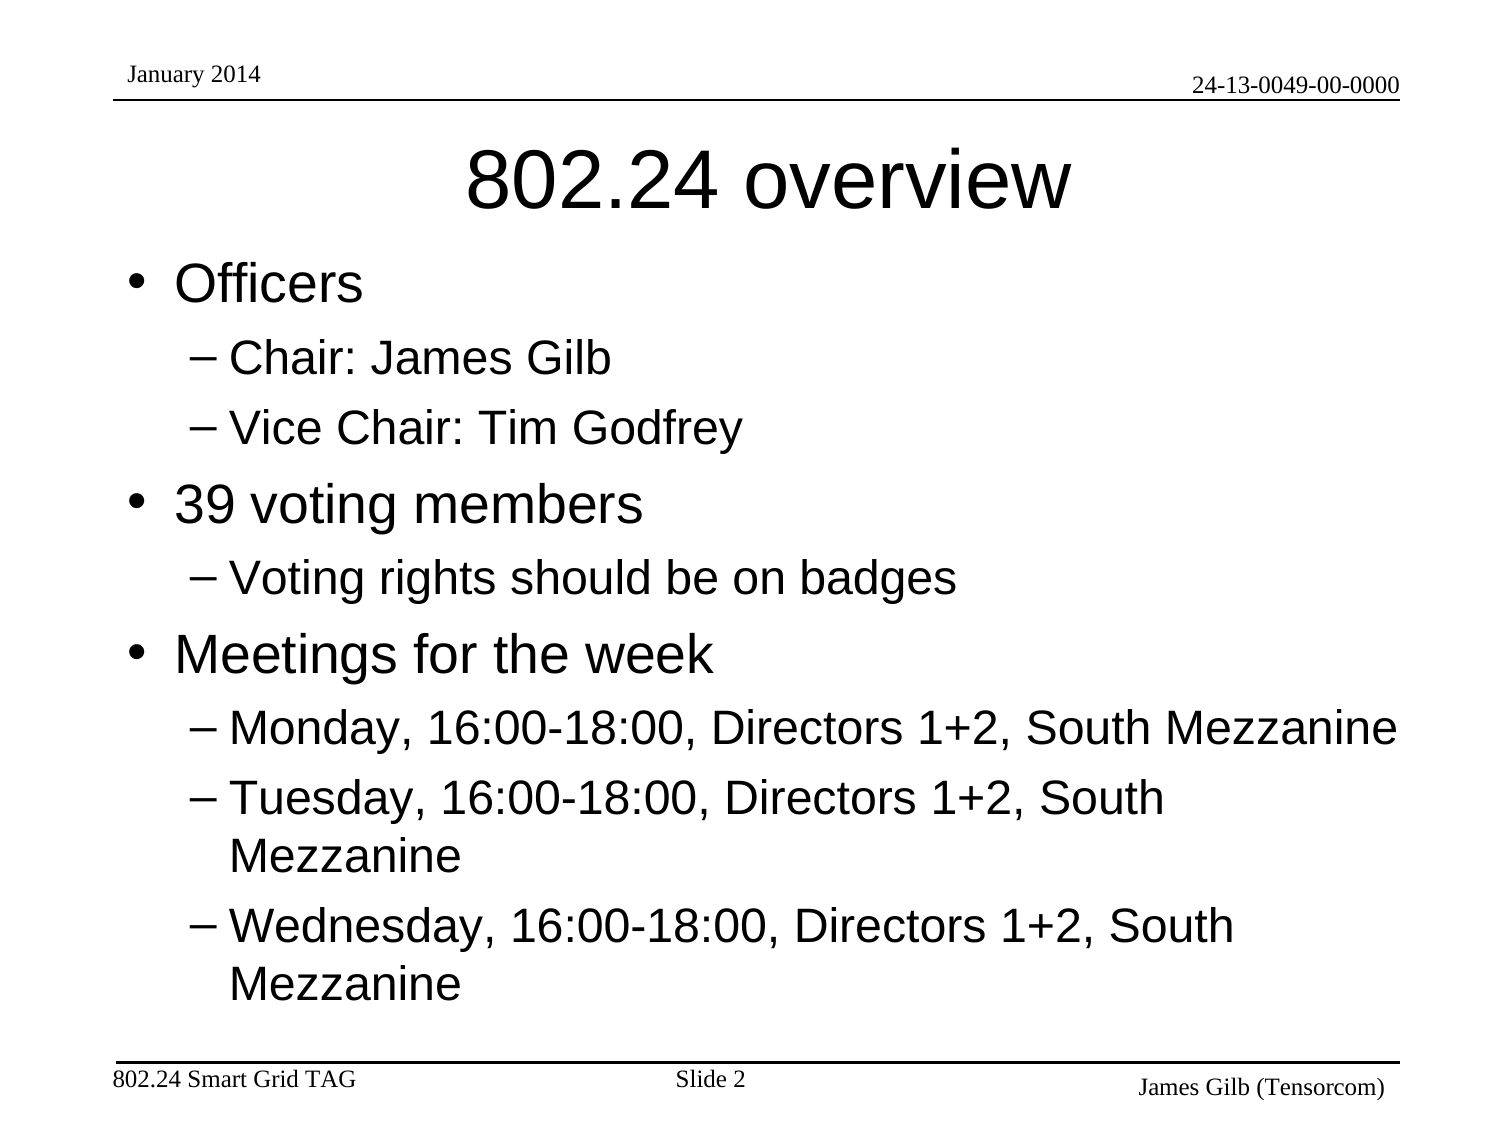

# 802.24 overview
Officers
Chair: James Gilb
Vice Chair: Tim Godfrey
39 voting members
Voting rights should be on badges
Meetings for the week
Monday, 16:00-18:00, Directors 1+2, South Mezzanine
Tuesday, 16:00-18:00, Directors 1+2, South Mezzanine
Wednesday, 16:00-18:00, Directors 1+2, South Mezzanine
2